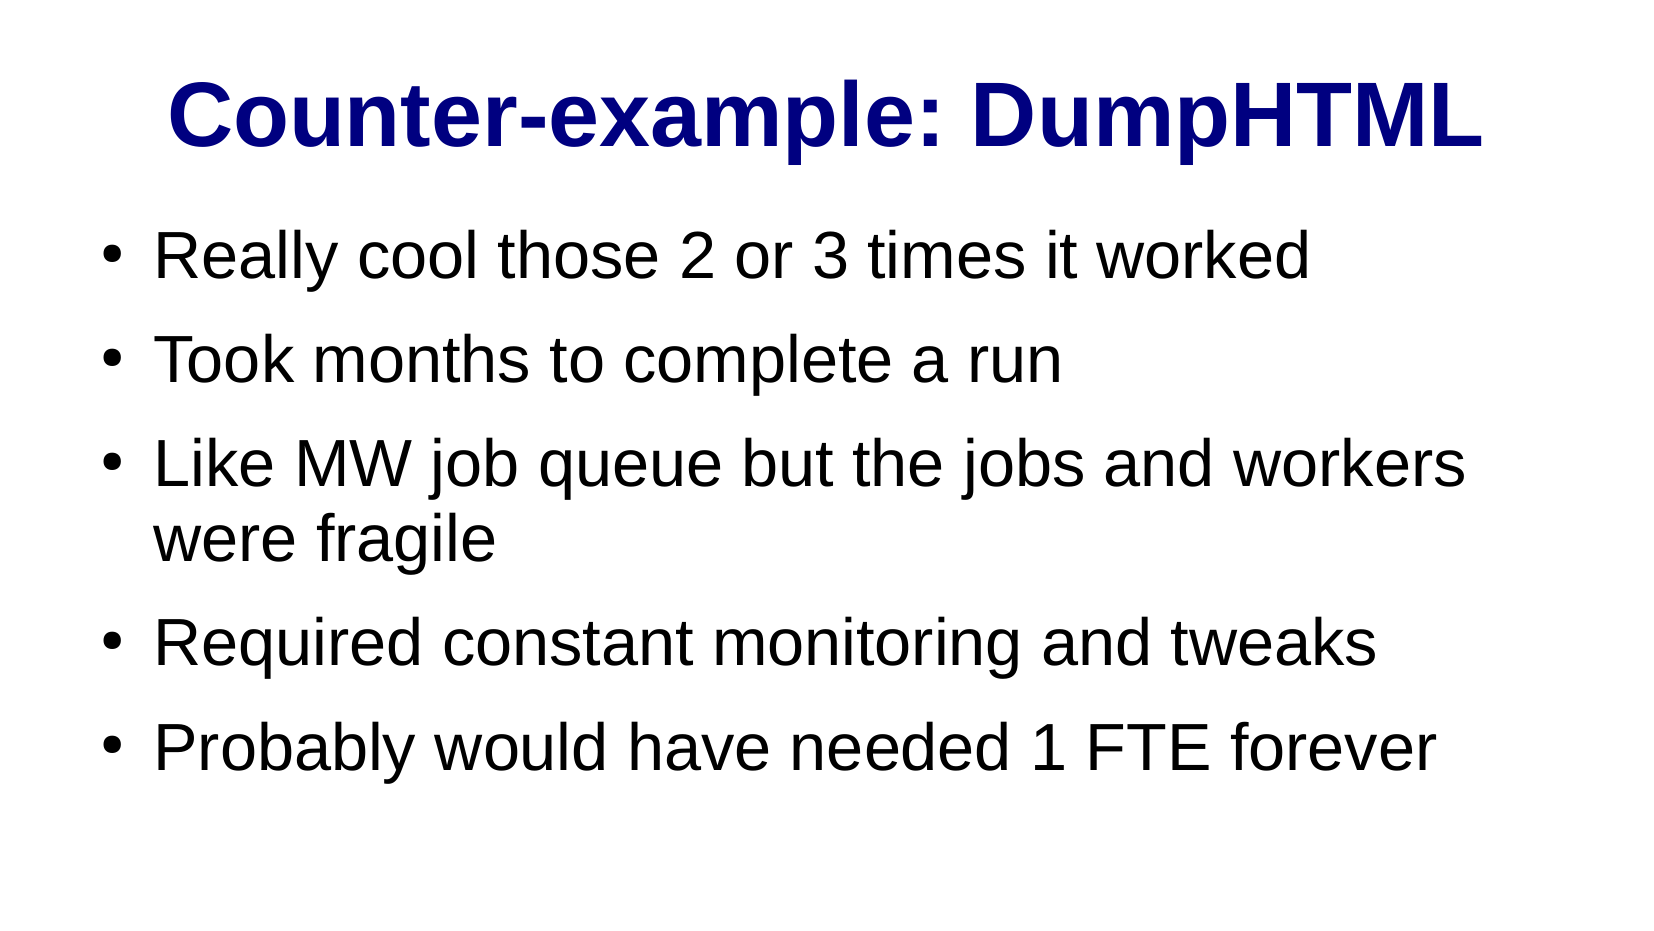

# Counter-example: DumpHTML
Really cool those 2 or 3 times it worked
Took months to complete a run
Like MW job queue but the jobs and workers were fragile
Required constant monitoring and tweaks
Probably would have needed 1 FTE forever